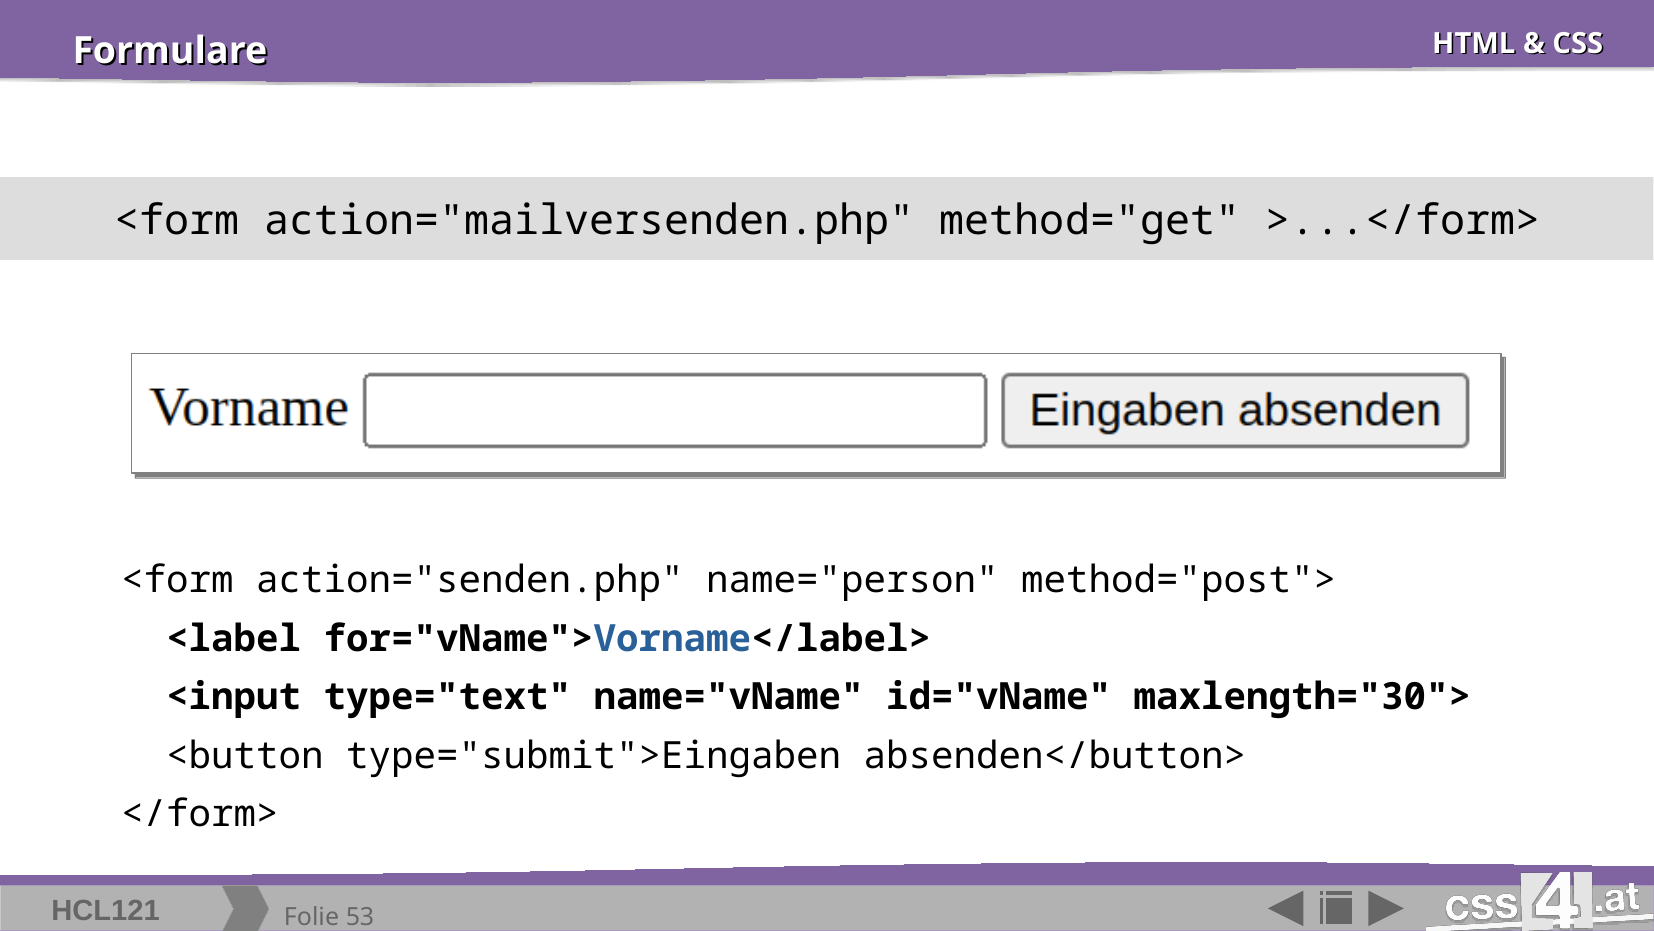

HTML & CSS
Formulare
<form action="mailversenden.php" method="get" >...</form>
<form action="senden.php" name="person" method="post">
 <label for="vName">Vorname</label>
 <input type="text" name="vName" id="vName" maxlength="30">
 <button type="submit">Eingaben absenden</button>
</form>
HCL121
Folie